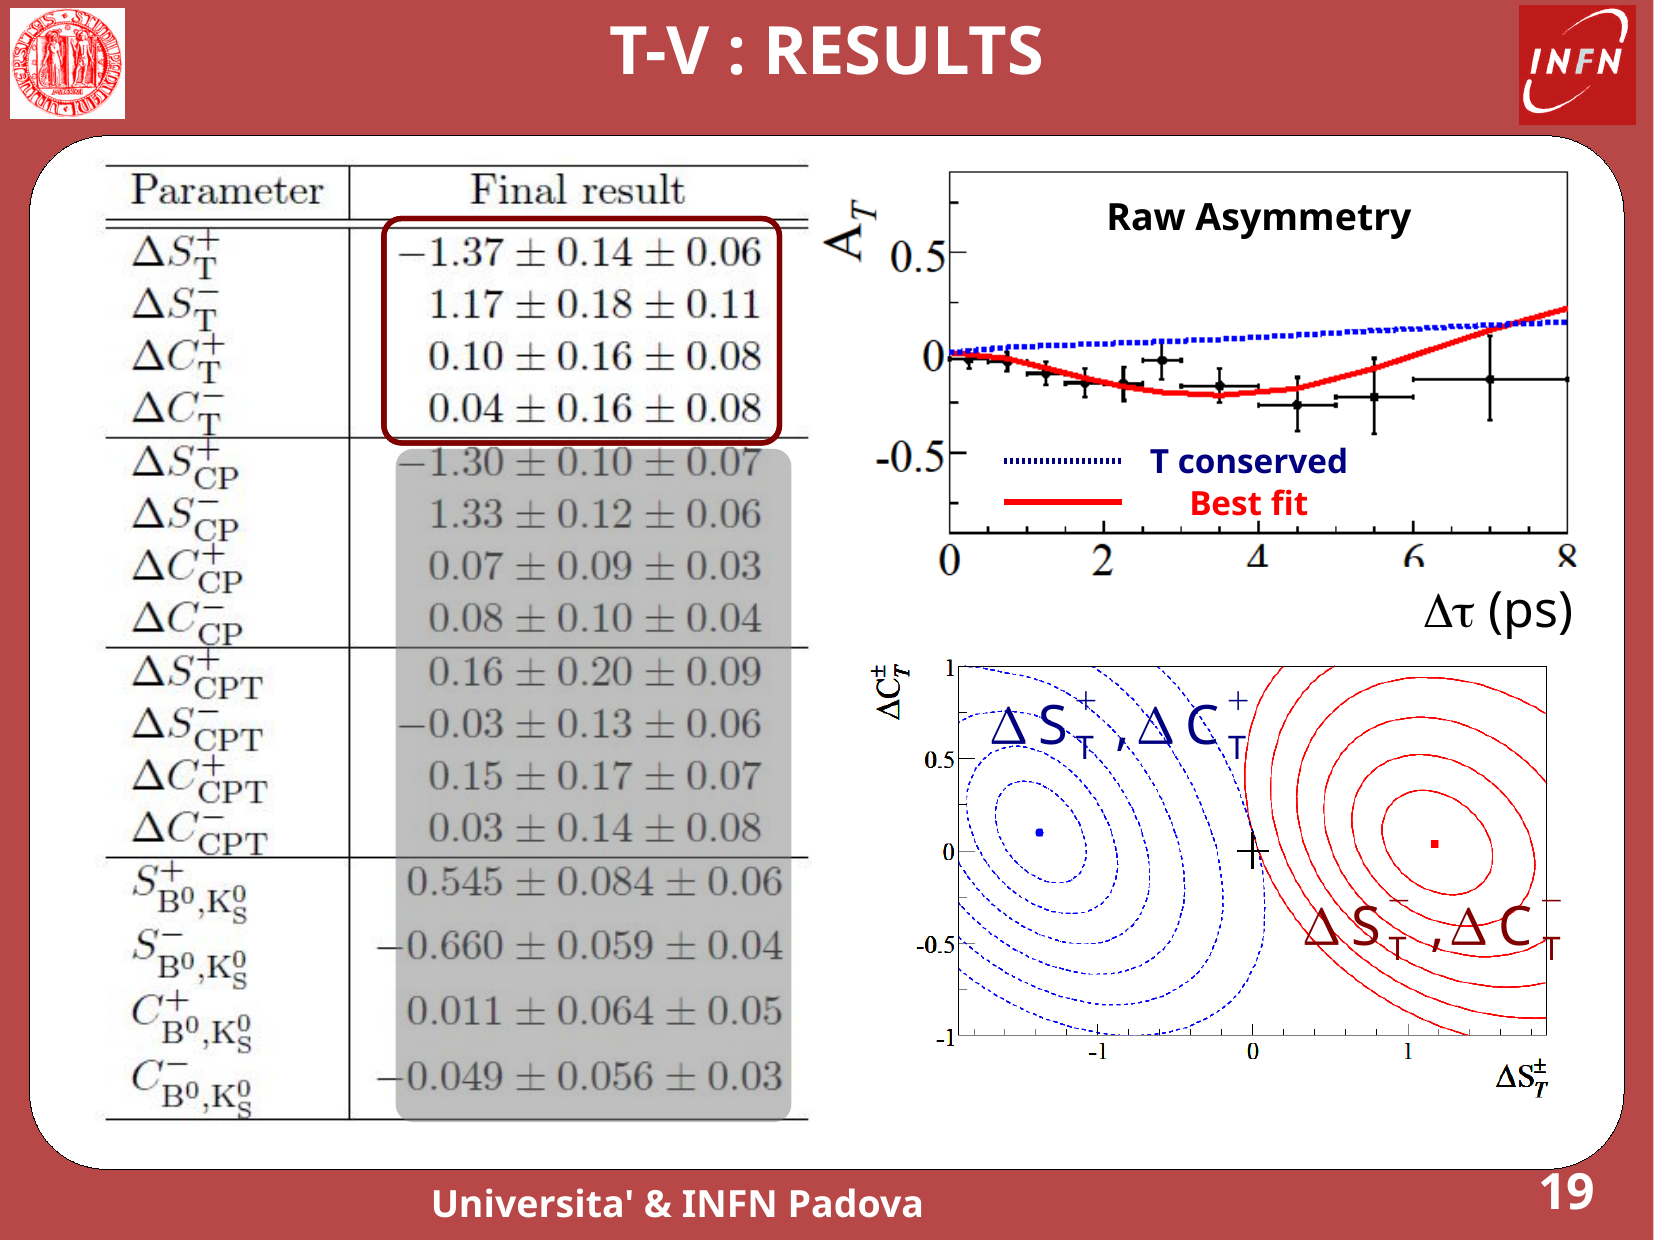

# T-V : RESULTS
Raw Asymmetry
T conserved
Best fit
Dt (ps)